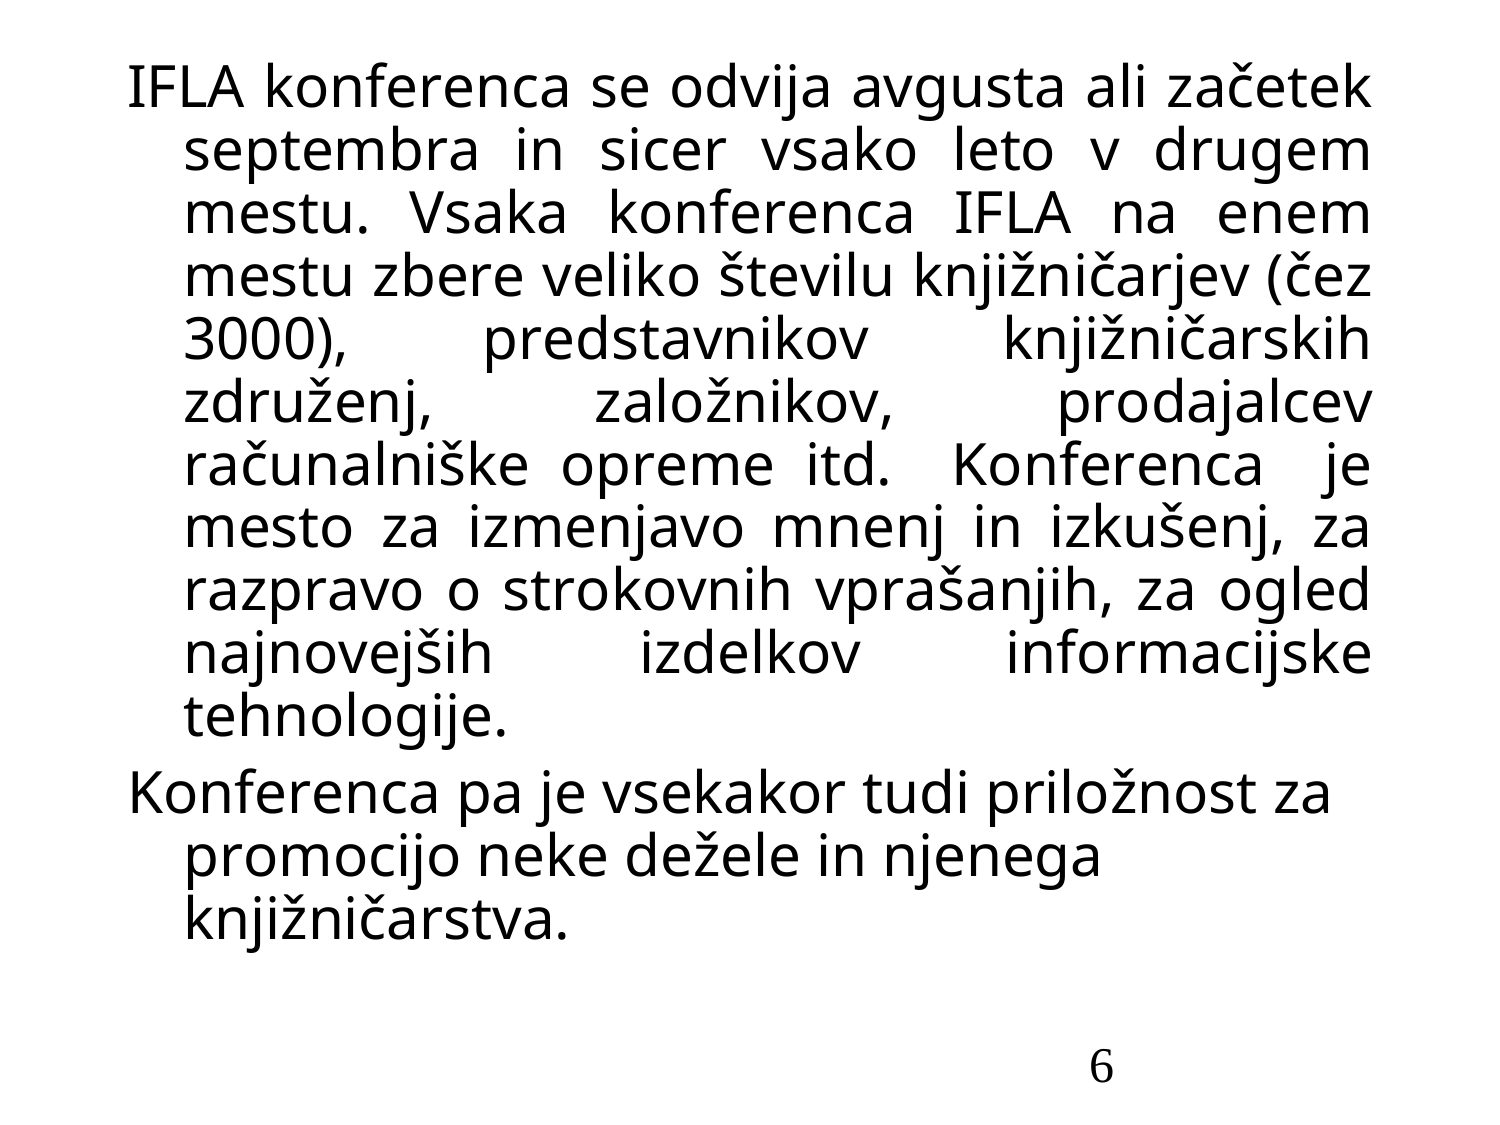

# IFLA konferenca se odvija avgusta ali začetek septembra in sicer vsako leto v drugem mestu. Vsaka konferenca IFLA na enem mestu zbere veliko številu knjižničarjev (čez 3000), predstavnikov knjižničarskih združenj, založnikov, prodajalcev računalniške opreme itd. Konferenca je mesto za izmenjavo mnenj in izkušenj, za razpravo o strokovnih vprašanjih, za ogled najnovejših izdelkov informacijske tehnologije.
Konferenca pa je vsekakor tudi priložnost za promocijo neke dežele in njenega knjižničarstva.
6